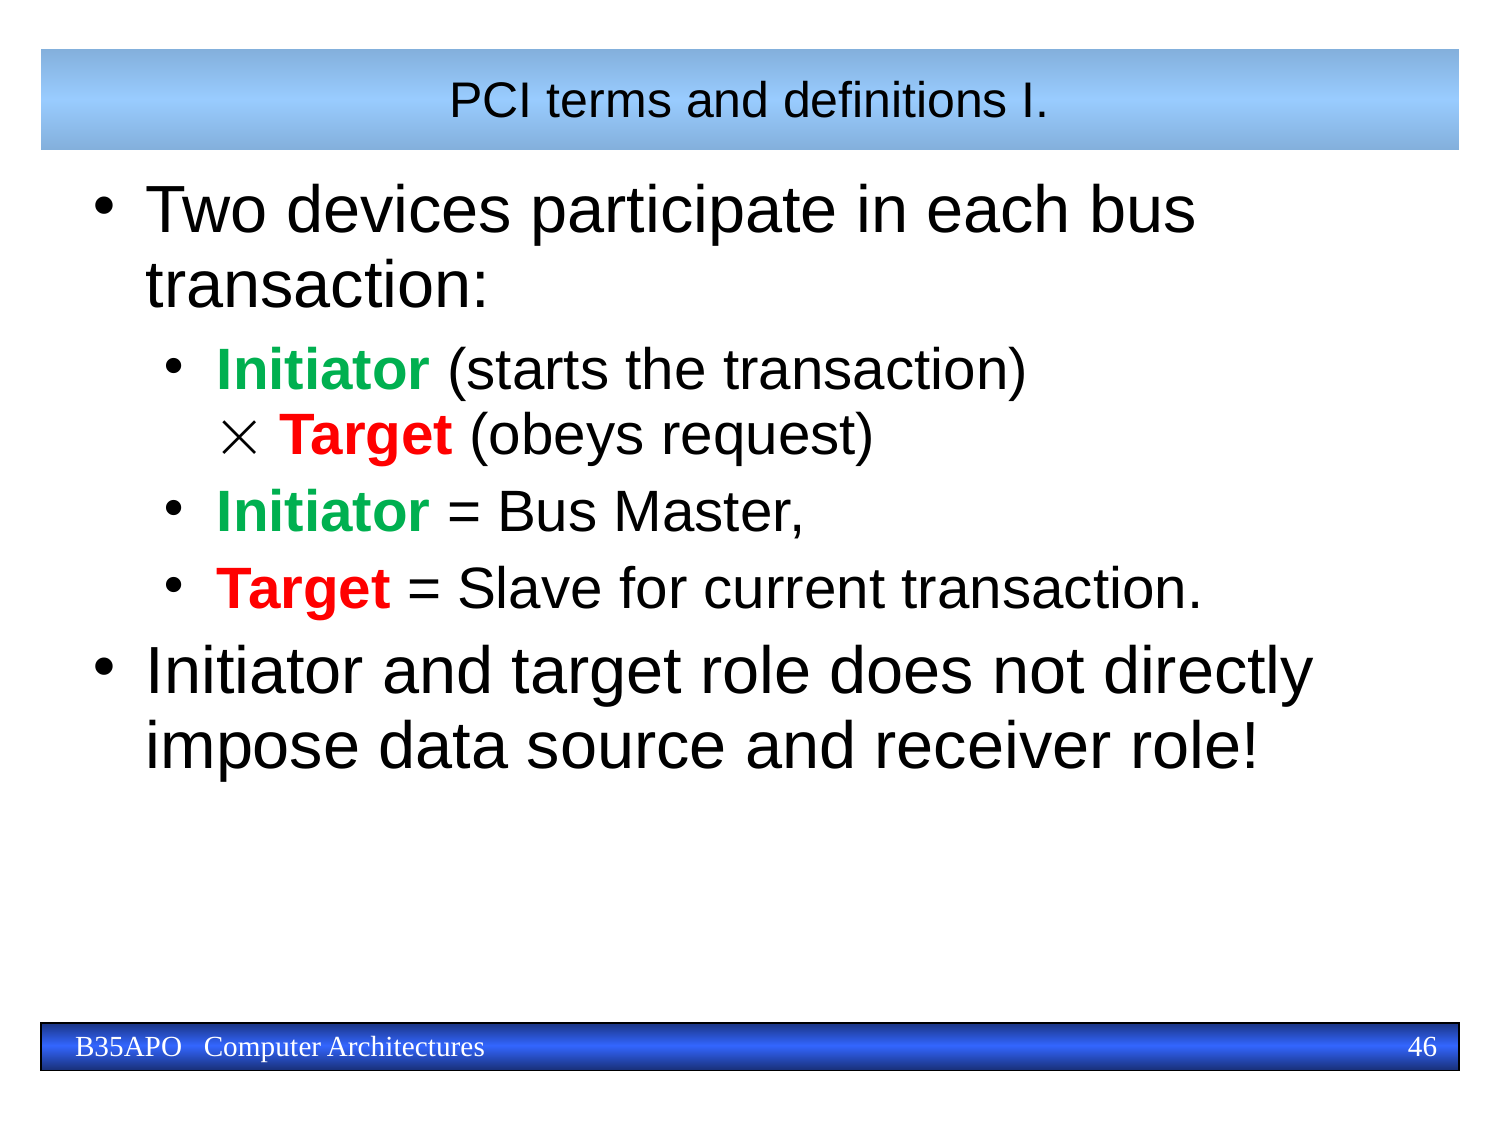

# PCI terms and definitions I.
Two devices participate in each bus transaction:
Initiator (starts the transaction)
× Target (obeys request)
Initiator = Bus Master,
Target = Slave for current transaction.
Initiator and target role does not directly impose data source and receiver role!
B35APO Computer Architectures
46